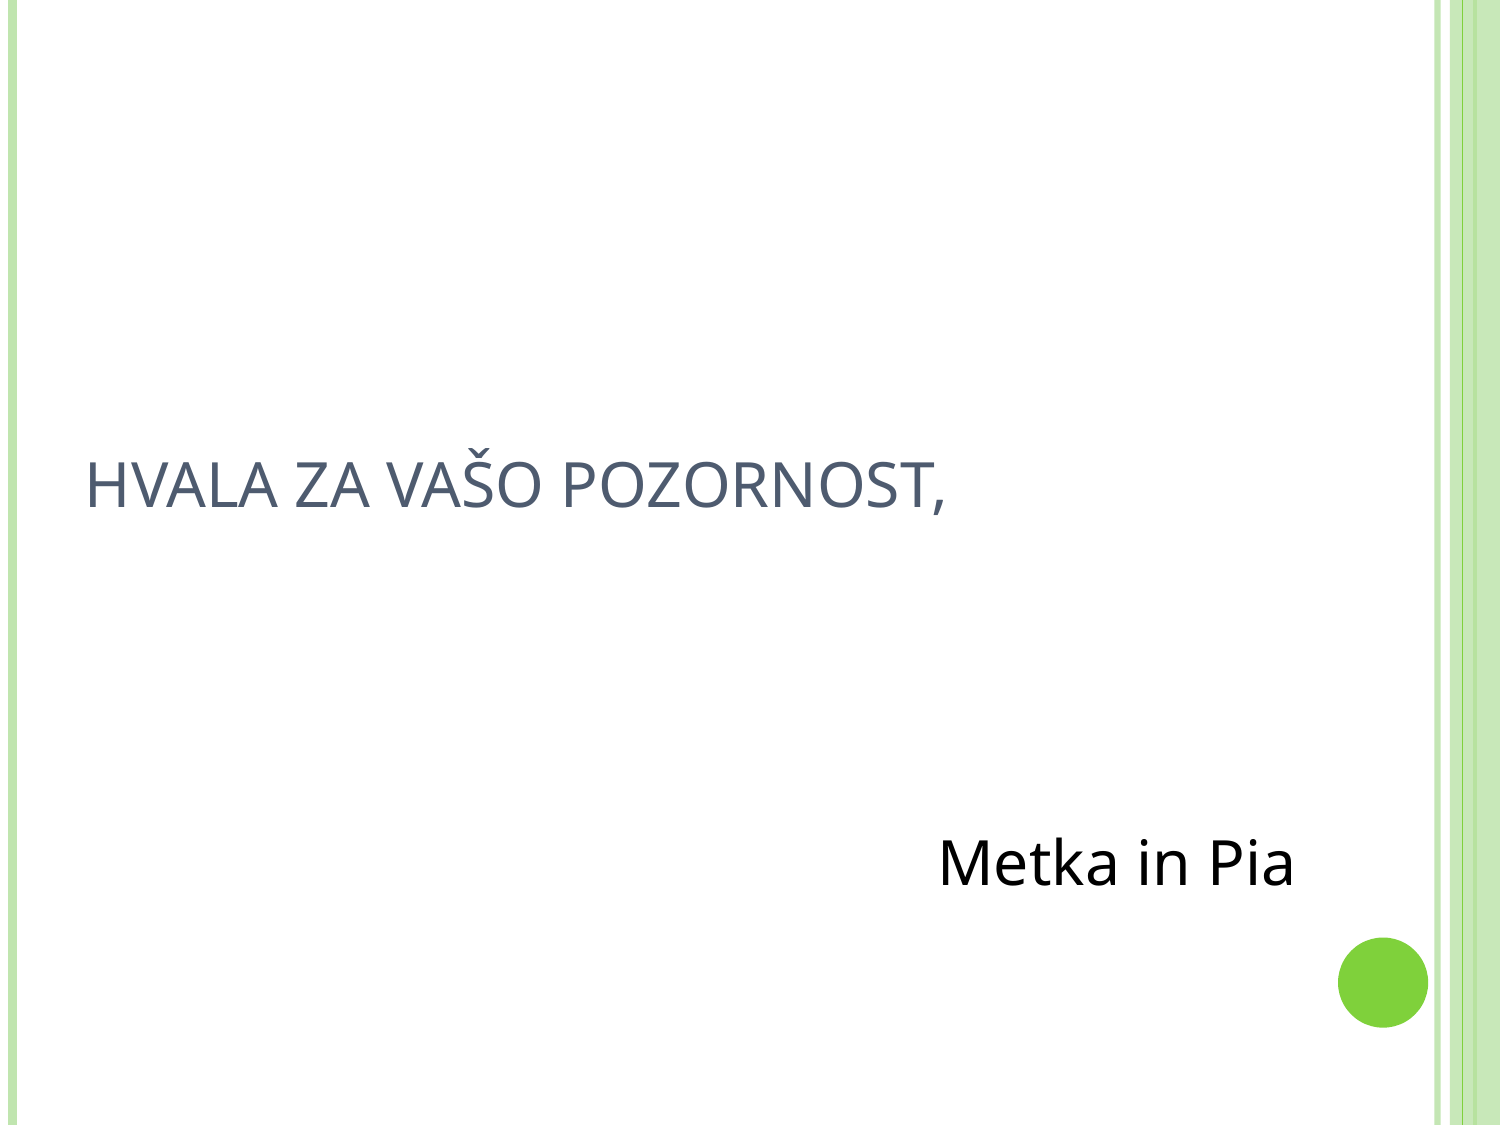

# HVALA ZA VAŠO POZORNOST,
Metka in Pia